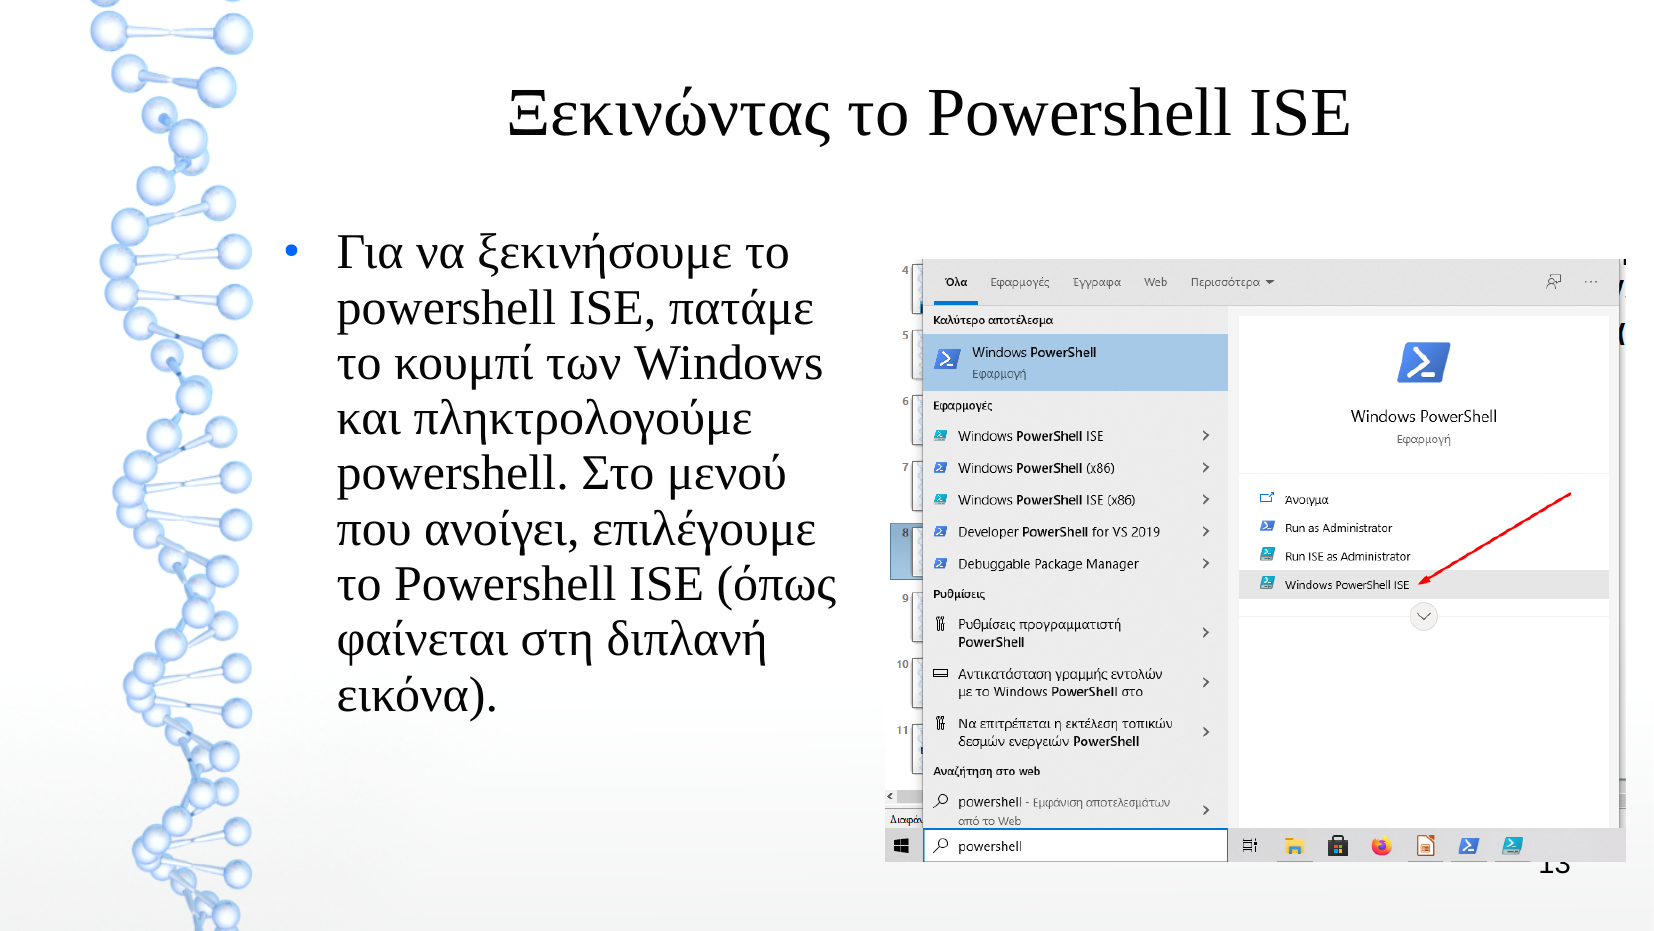

# Ξεκινώντας το Powershell ISE
Για να ξεκινήσουμε το powershell ISE, πατάμε το κουμπί των Windows και πληκτρολογούμε powershell. Στο μενού που ανοίγει, επιλέγουμε το Powershell ISE (όπως φαίνεται στη διπλανή εικόνα).
13